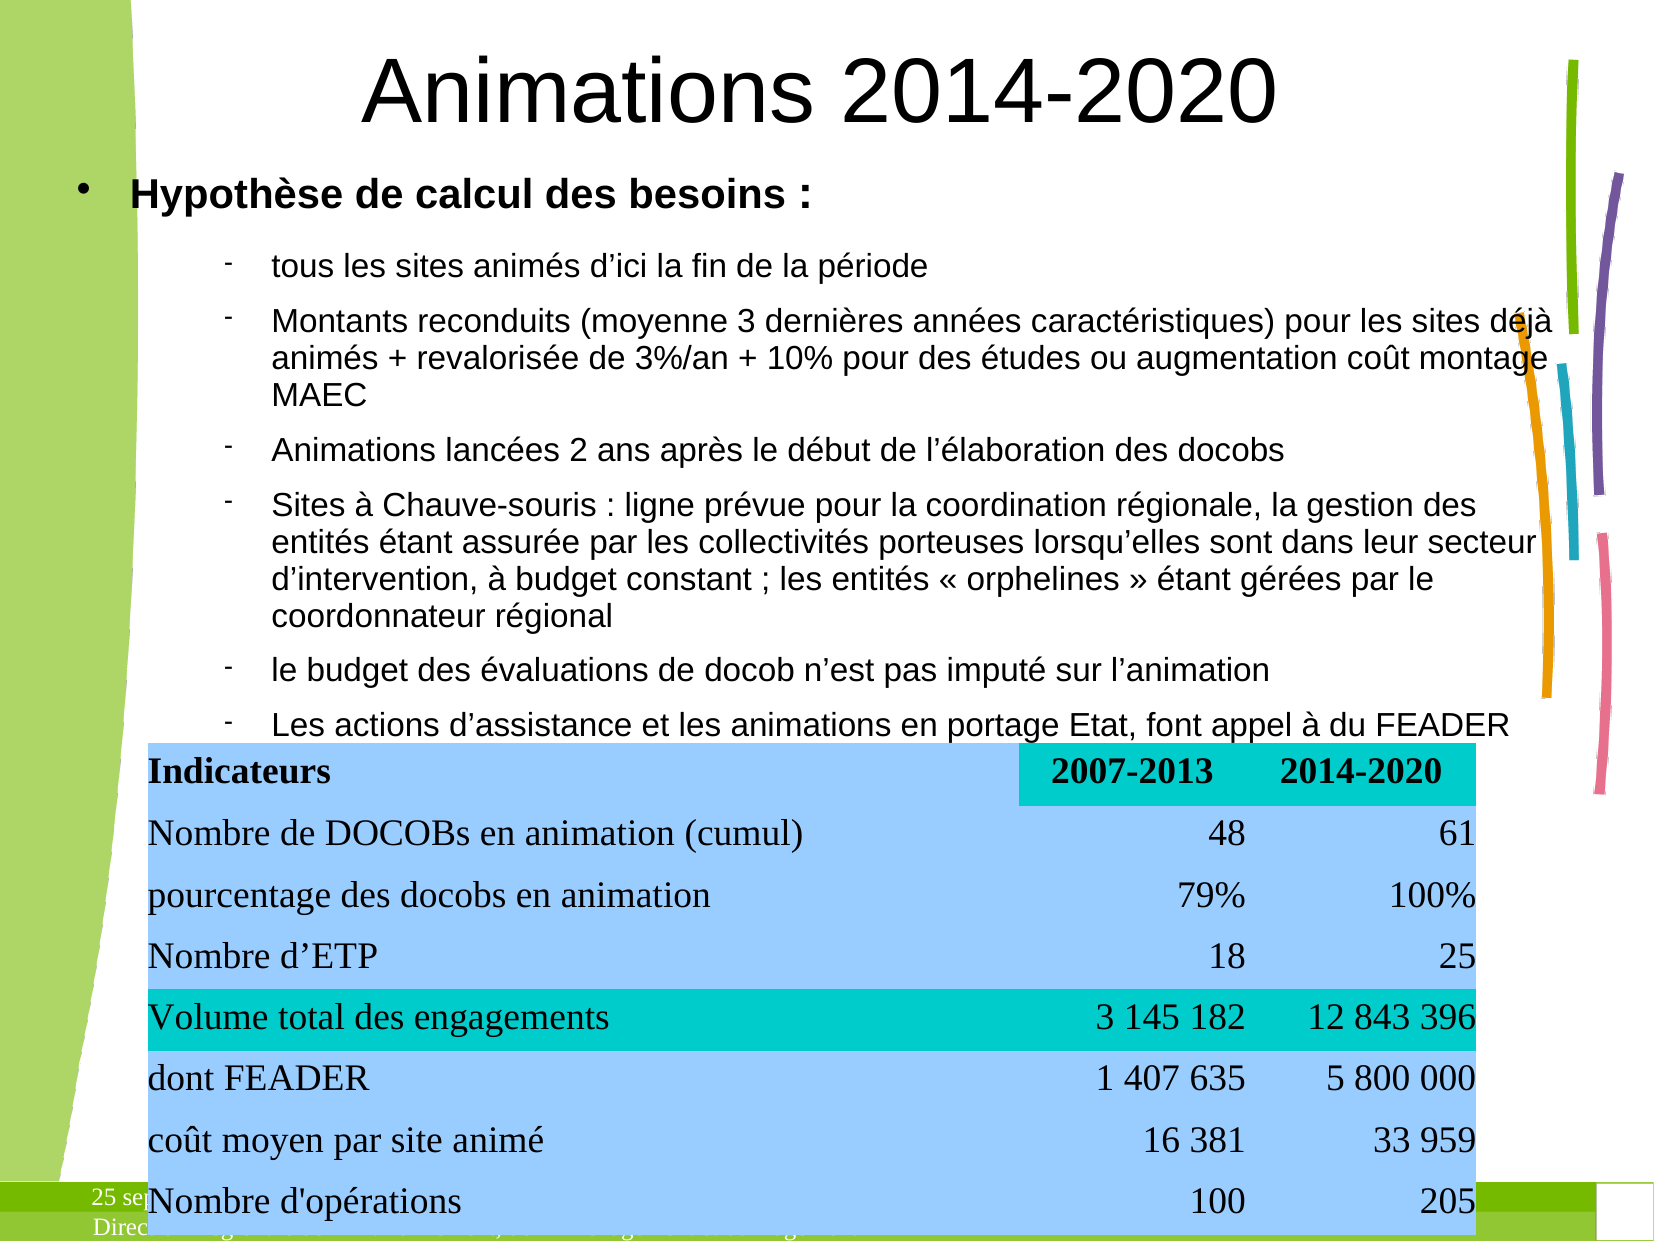

# Animations 2014-2020
Hypothèse de calcul des besoins :
tous les sites animés d’ici la fin de la période
Montants reconduits (moyenne 3 dernières années caractéristiques) pour les sites déjà animés + revalorisée de 3%/an + 10% pour des études ou augmentation coût montage MAEC
Animations lancées 2 ans après le début de l’élaboration des docobs
Sites à Chauve-souris : ligne prévue pour la coordination régionale, la gestion des entités étant assurée par les collectivités porteuses lorsqu’elles sont dans leur secteur d’intervention, à budget constant ; les entités « orphelines » étant gérées par le coordonnateur régional
le budget des évaluations de docob n’est pas imputé sur l’animation
Les actions d’assistance et les animations en portage Etat, font appel à du FEADER
 ,
| Indicateurs | 2007-2013 | 2014-2020 |
| --- | --- | --- |
| Nombre de DOCOBs en animation (cumul) | 48 | 61 |
| pourcentage des docobs en animation | 79% | 100% |
| Nombre d’ETP | 18 | 25 |
| Volume total des engagements | 3 145 182 | 12 843 396 |
| dont FEADER | 1 407 635 | 5 800 000 |
| coût moyen par site animé | 16 381 | 33 959 |
| Nombre d'opérations | 100 | 205 |